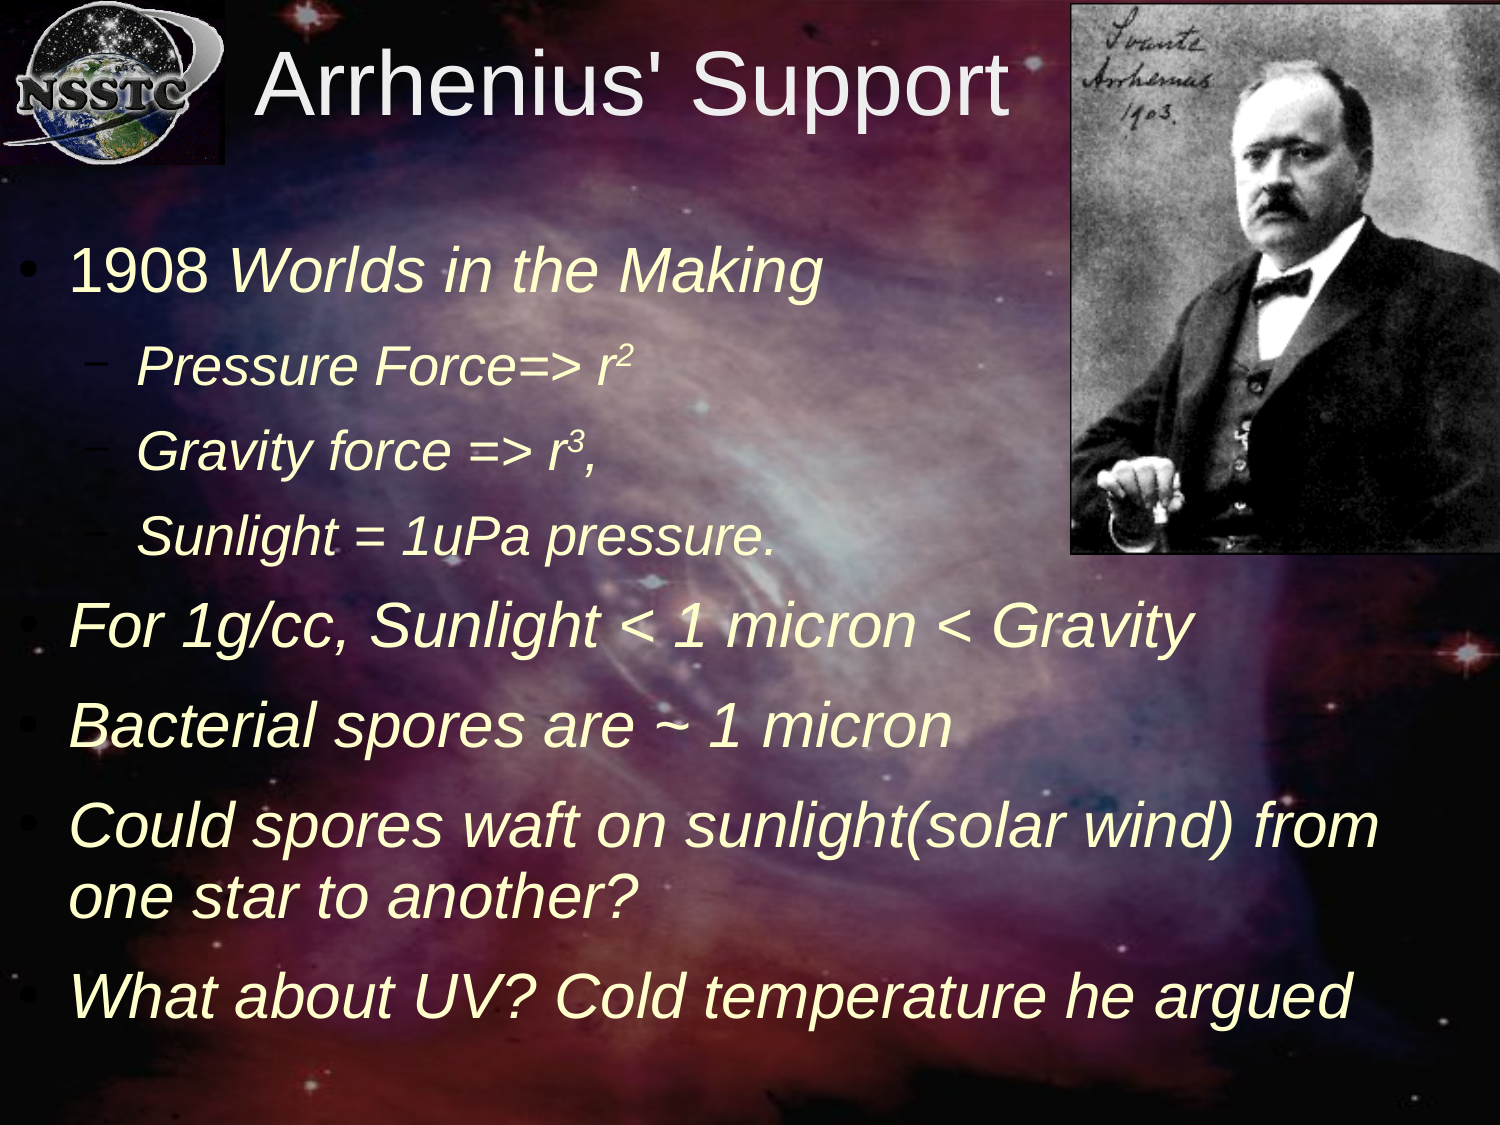

# Arrhenius' Support
1908 Worlds in the Making
Pressure Force=> r2
Gravity force => r3,
Sunlight = 1uPa pressure.
For 1g/cc, Sunlight < 1 micron < Gravity
Bacterial spores are ~ 1 micron
Could spores waft on sunlight(solar wind) from one star to another?
What about UV? Cold temperature he argued